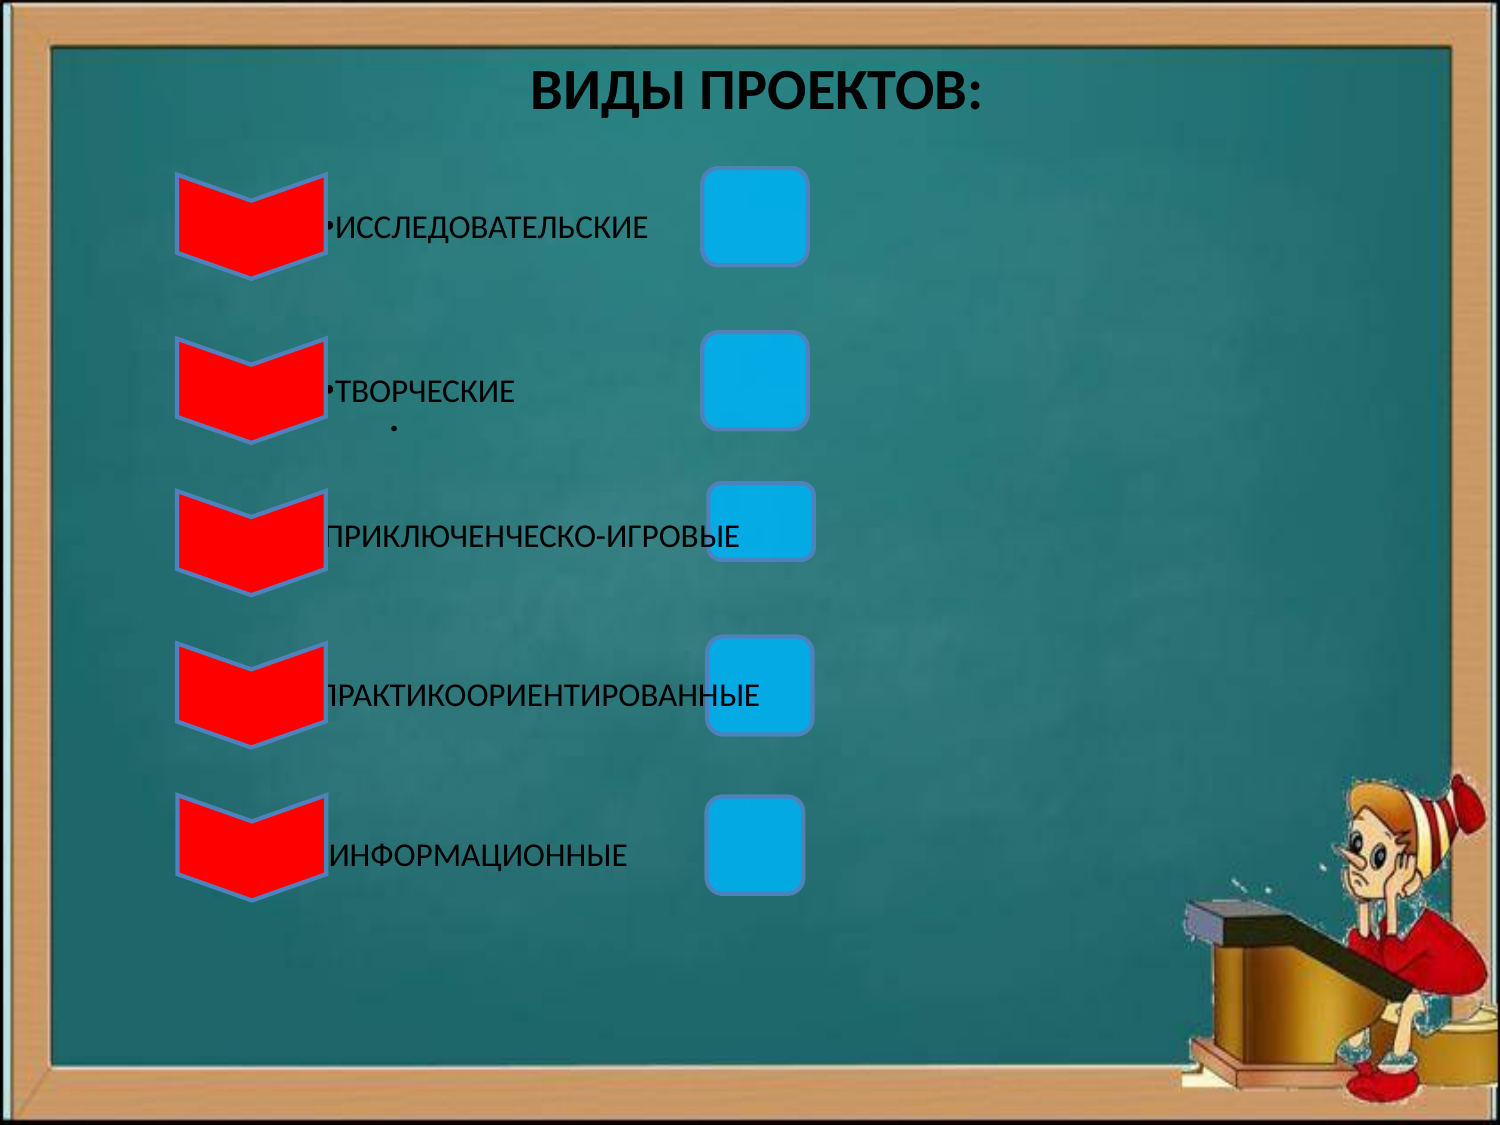

#
ВИДЫ ПРОЕКТОВ:
ИССЛЕДОВАТЕЛЬСКИЕ
ТВОРЧЕСКИЕ
.
ПРИКЛЮЧЕНЧЕСКО-ИГРОВЫЕ
ПРАКТИКООРИЕНТИРОВАННЫЕ
ИНФОРМАЦИОННЫЕ